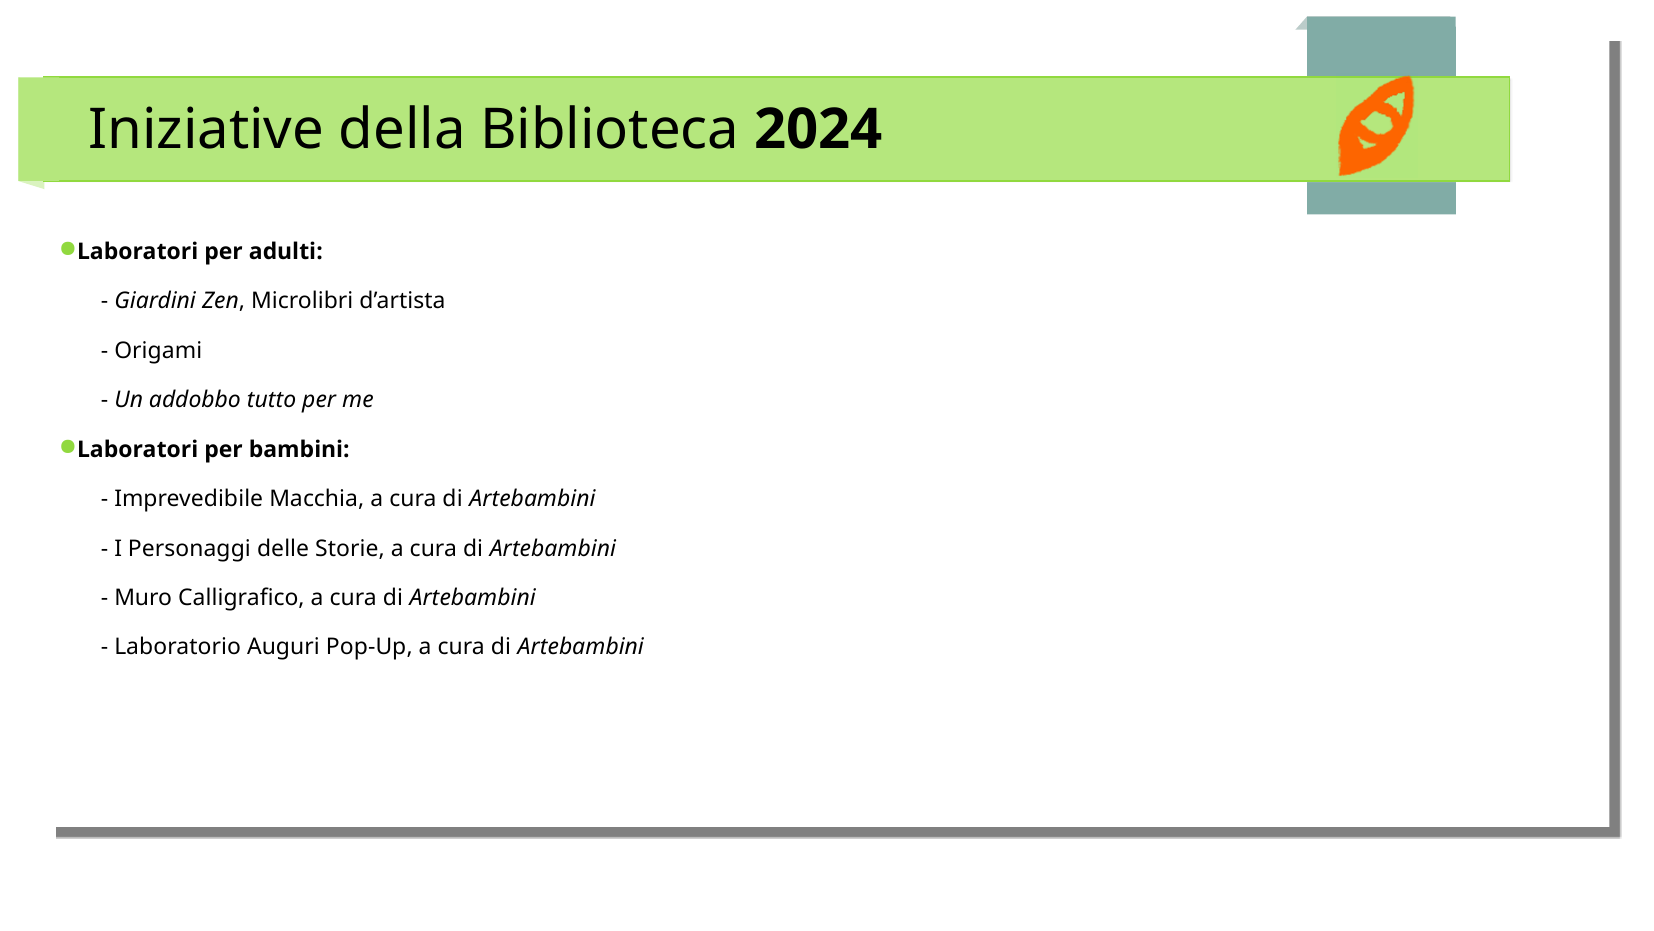

# Iniziative della Biblioteca 2024
Laboratori per adulti:
 - Giardini Zen, Microlibri d’artista
 - Origami
 - Un addobbo tutto per me
Laboratori per bambini:
 - Imprevedibile Macchia, a cura di Artebambini
 - I Personaggi delle Storie, a cura di Artebambini
 - Muro Calligrafico, a cura di Artebambini
 - Laboratorio Auguri Pop-Up, a cura di Artebambini